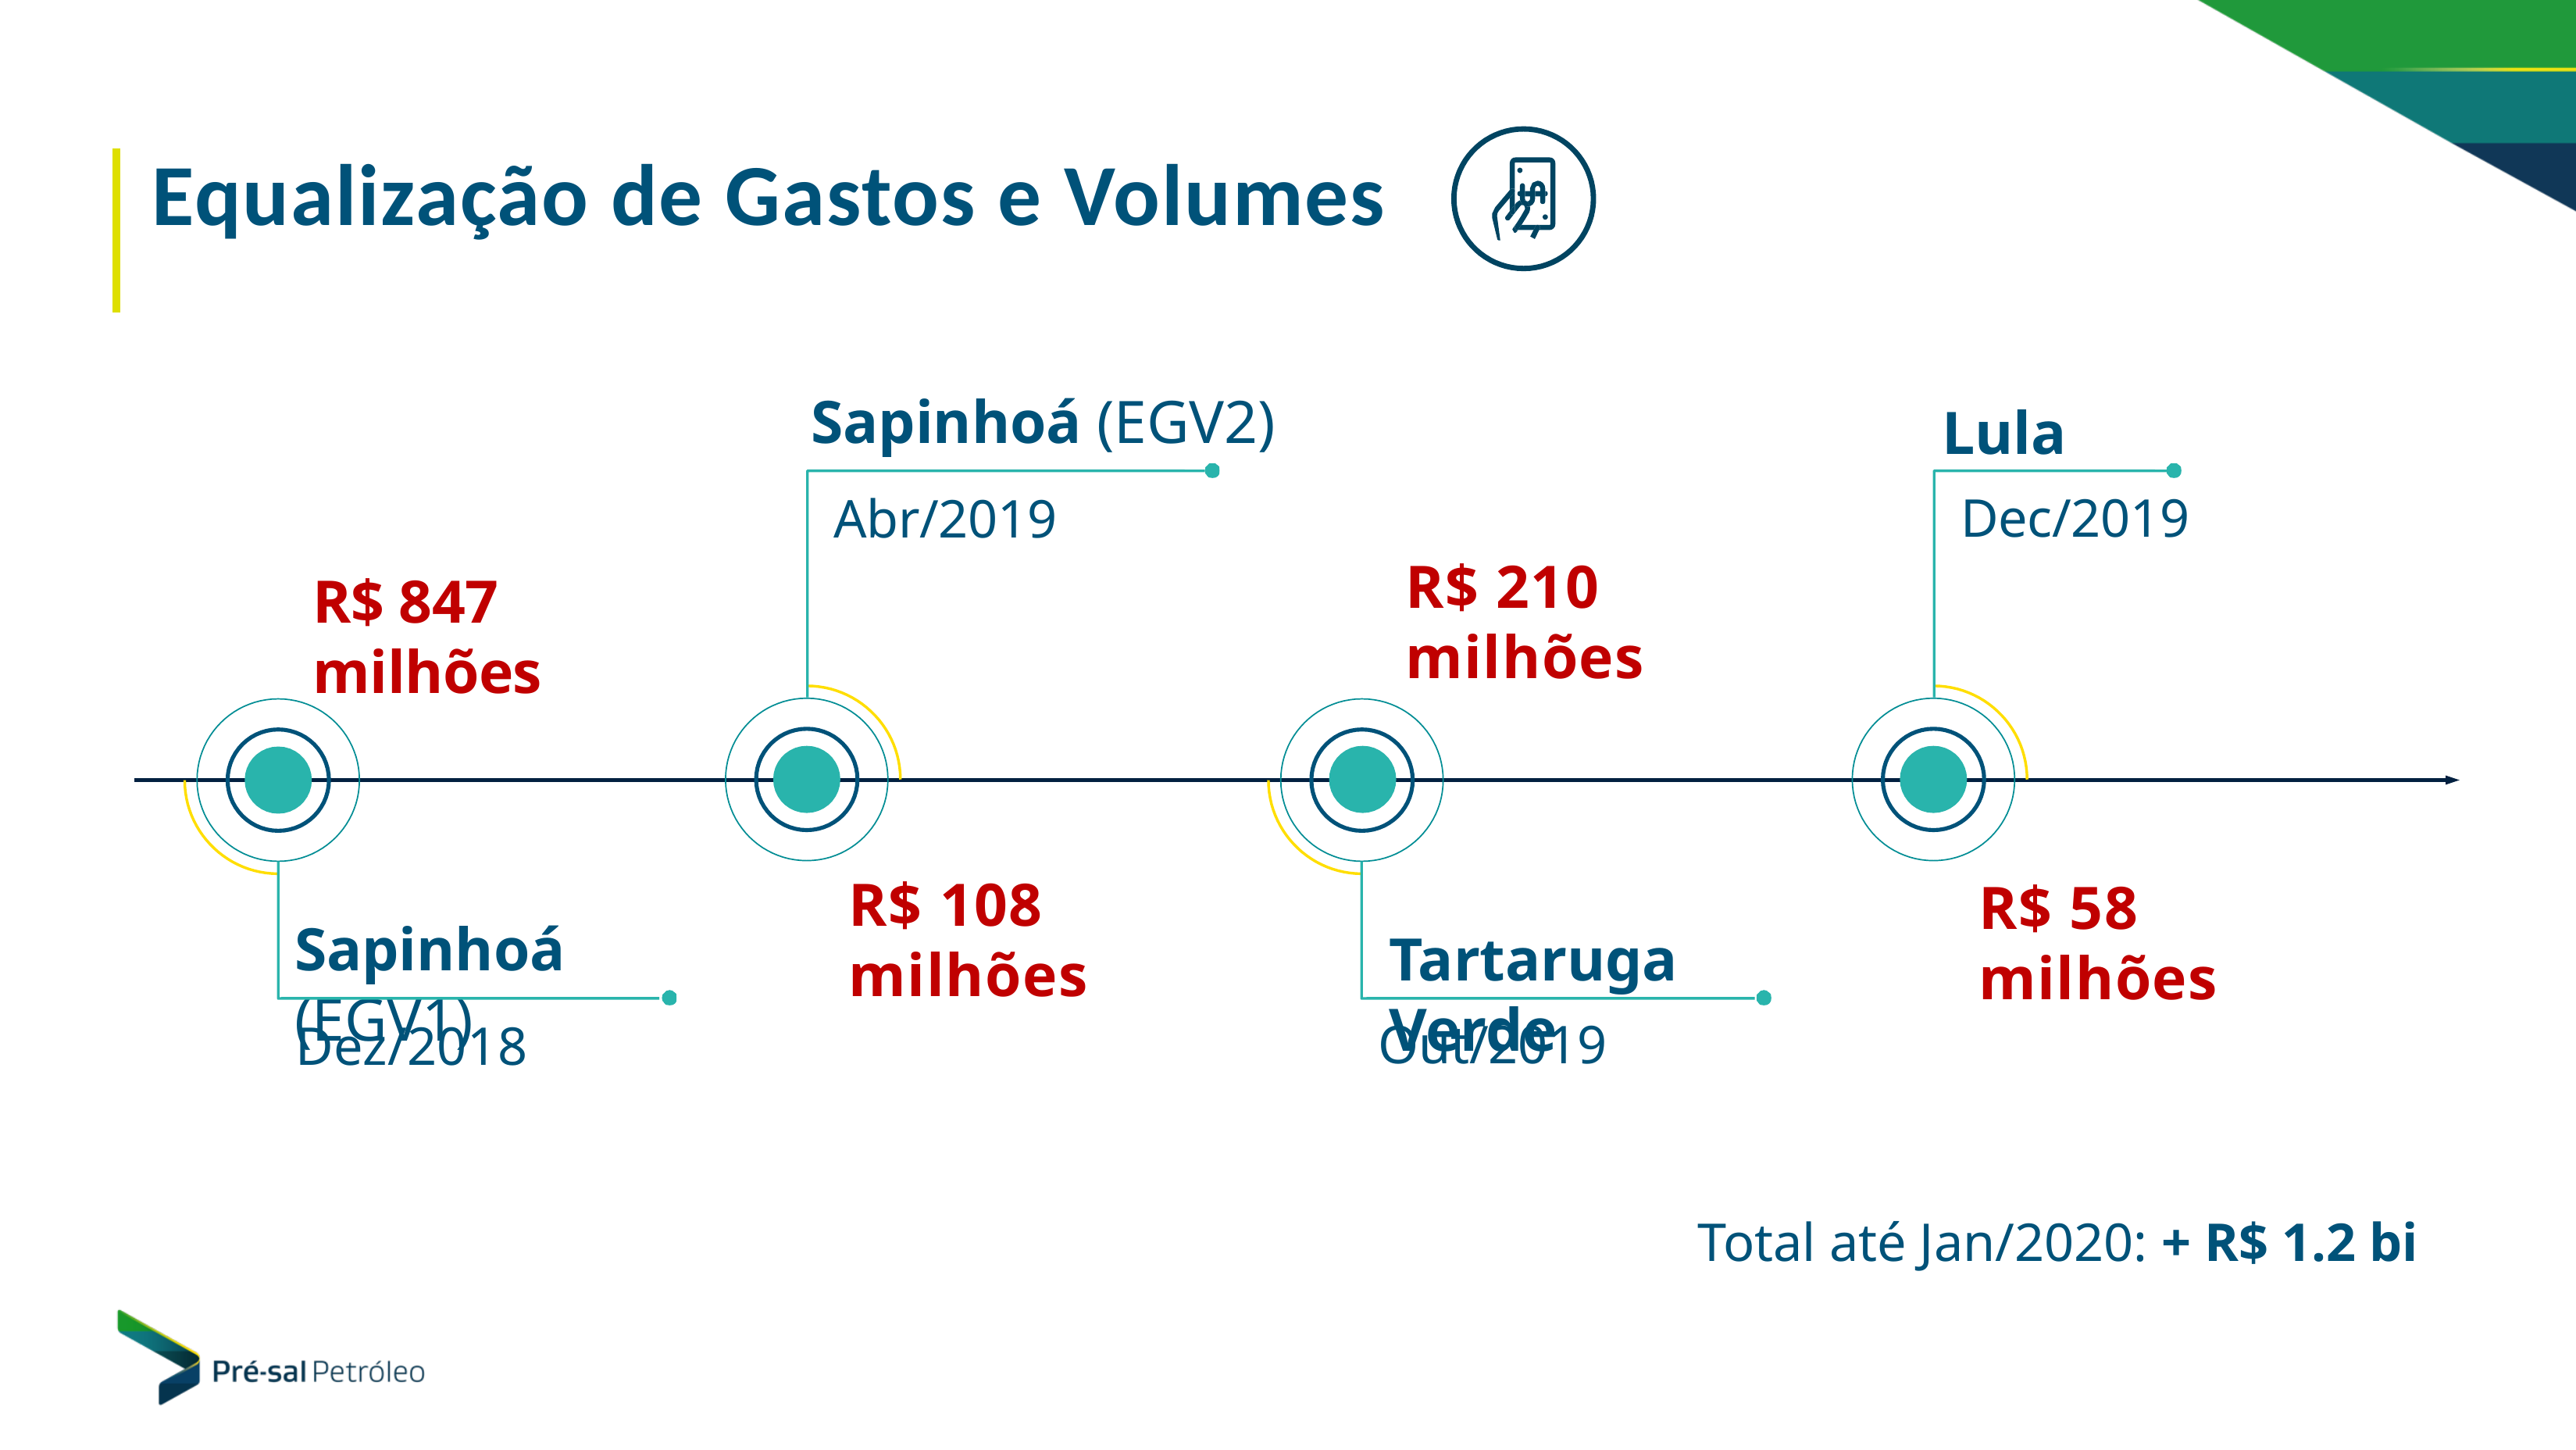

# Equalização de Gastos e Volumes
Sapinhoá (EGV2)
Abr/2019
Lula
Dec/2019
R$ 210 milhões
R$ 847 milhões
Sapinhoá (EGV1)
Dez/2018
Tartaruga Verde
Out/2019
R$ 108 milhões
R$ 58 milhões
Total até Jan/2020: + R$ 1.2 bi